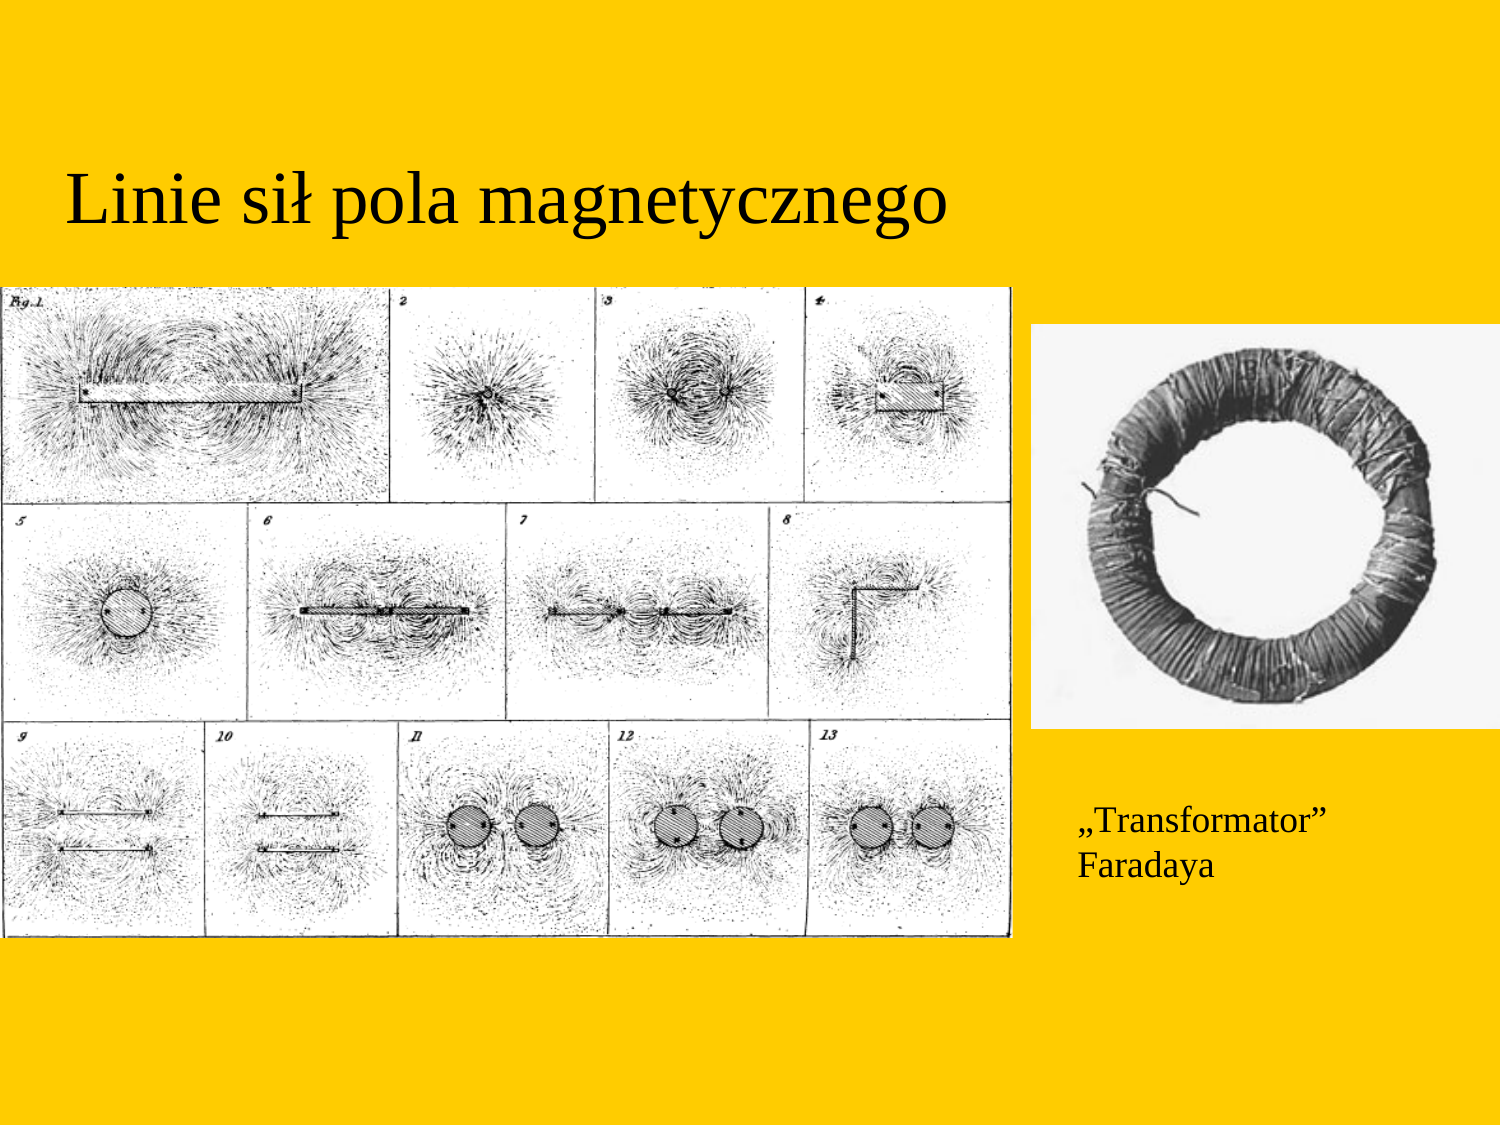

# Linie sił pola magnetycznego
„Transformator” Faradaya